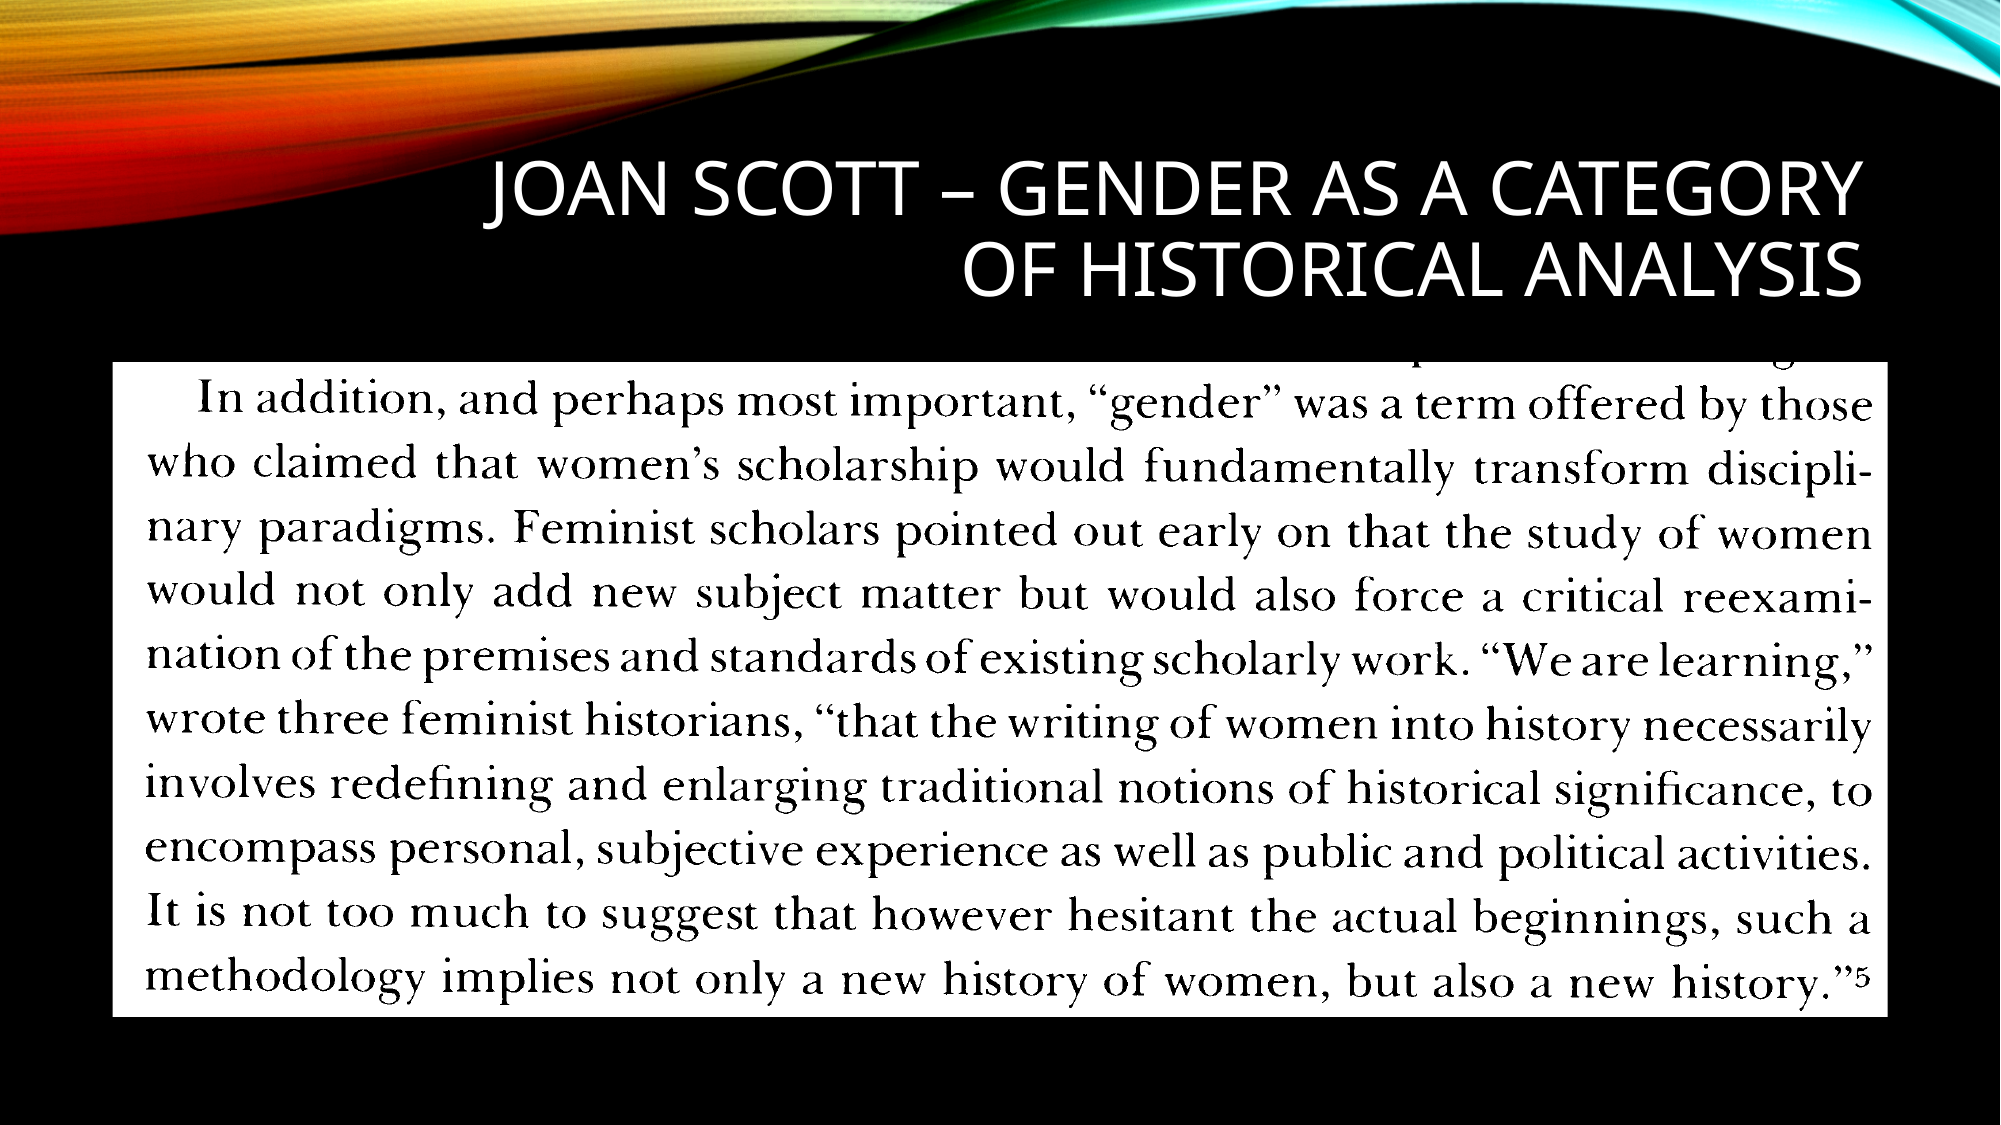

# Joan Scott – Gender as a category of historical analysis